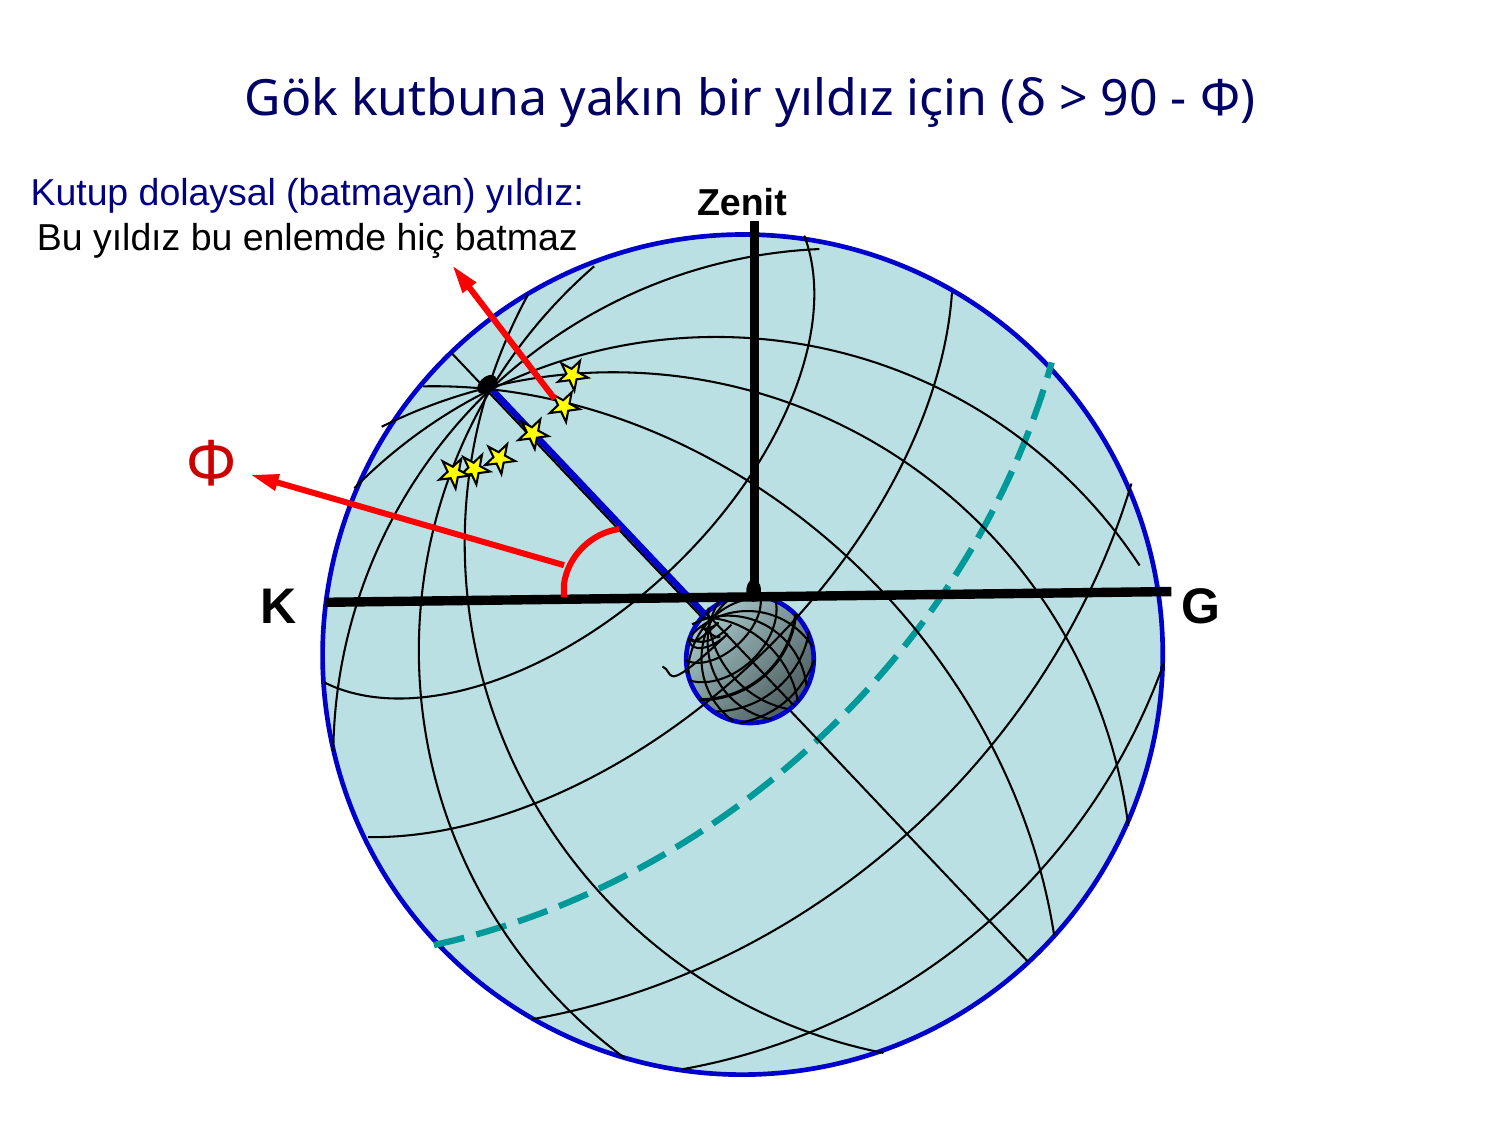

# Gök kutbuna yakın bir yıldız için (δ > 90 - Φ)
Kutup dolaysal (batmayan) yıldız:
Bu yıldız bu enlemde hiç batmaz
Zenit
Φ
K
G